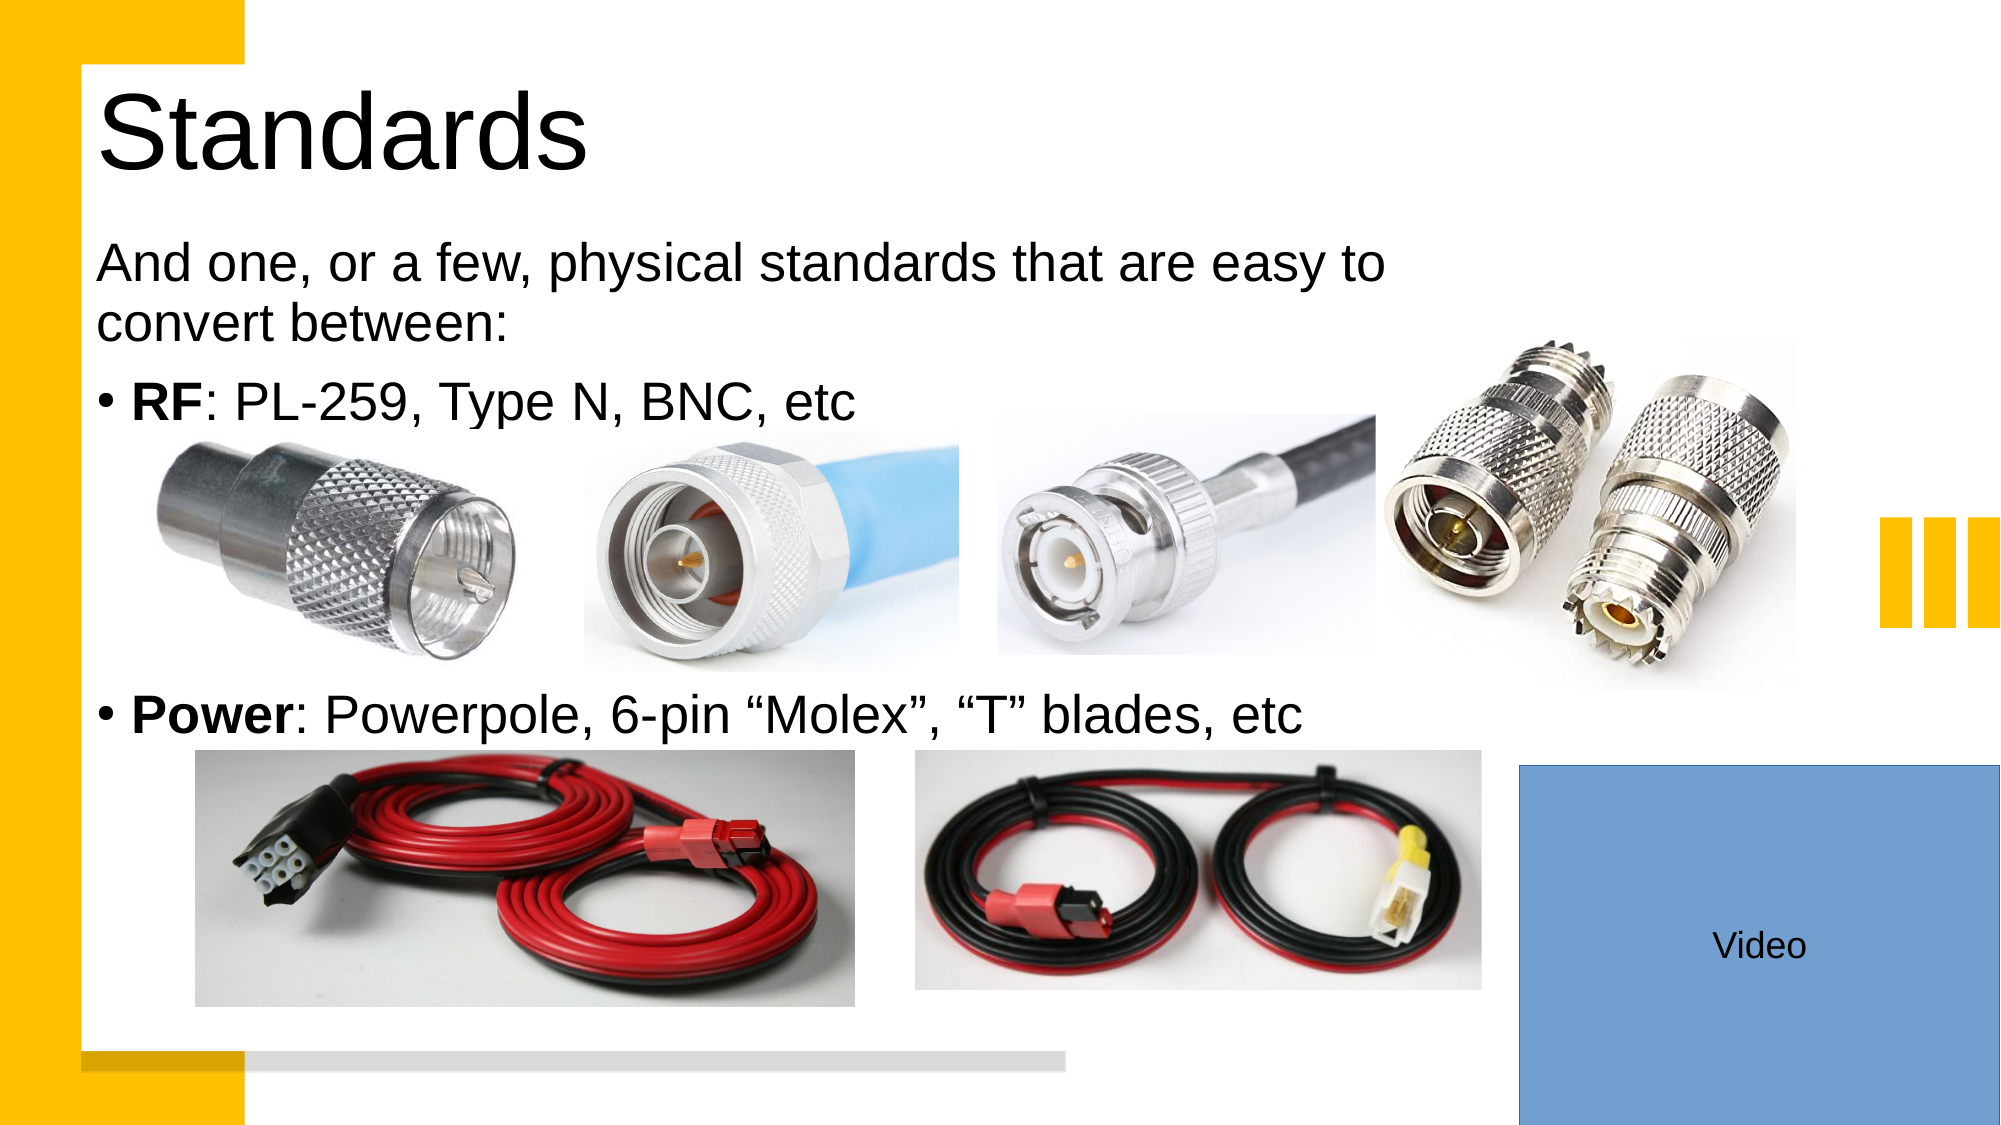

Video
Standards
And one, or a few, physical standards that are easy to convert between:
RF: PL-259, Type N, BNC, etc
Power: Powerpole, 6-pin “Molex”, “T” blades, etc